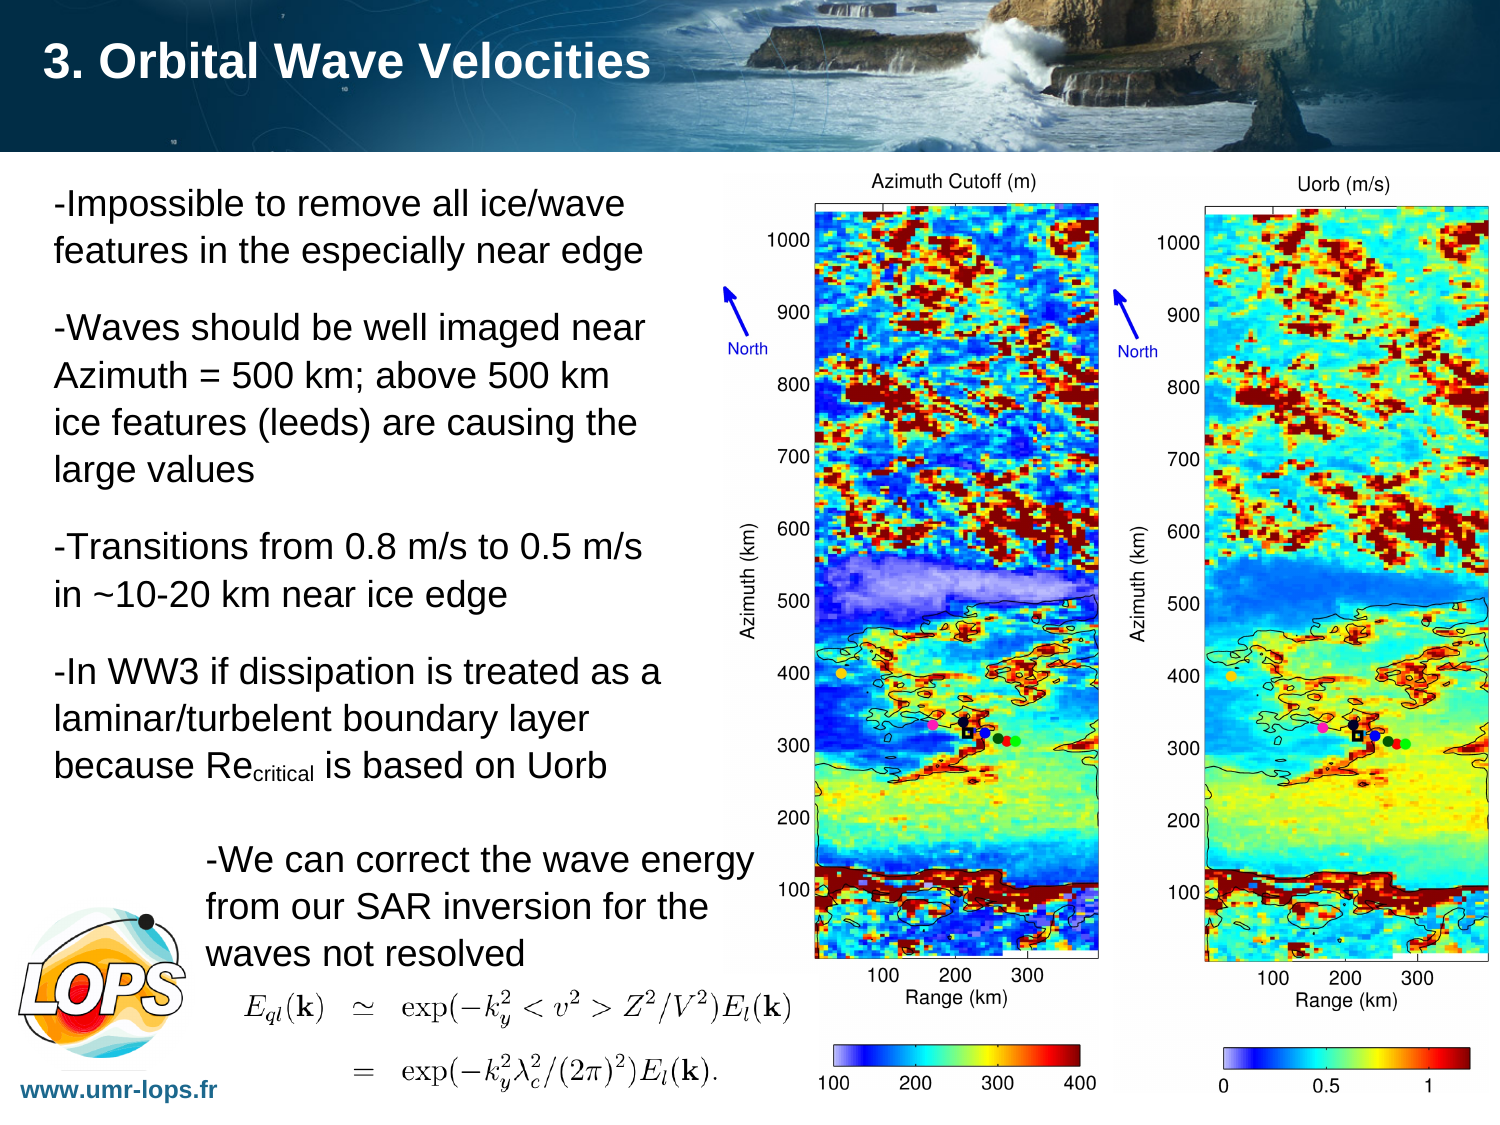

3. Orbital Wave Velocities
-Impossible to remove all ice/wave features in the especially near edge
-Waves should be well imaged near Azimuth = 500 km; above 500 km ice features (leeds) are causing the large values
-Transitions from 0.8 m/s to 0.5 m/s in ~10-20 km near ice edge
-In WW3 if dissipation is treated as a laminar/turbelent boundary layer because Recritical is based on Uorb
-We can correct the wave energy from our SAR inversion for the waves not resolved